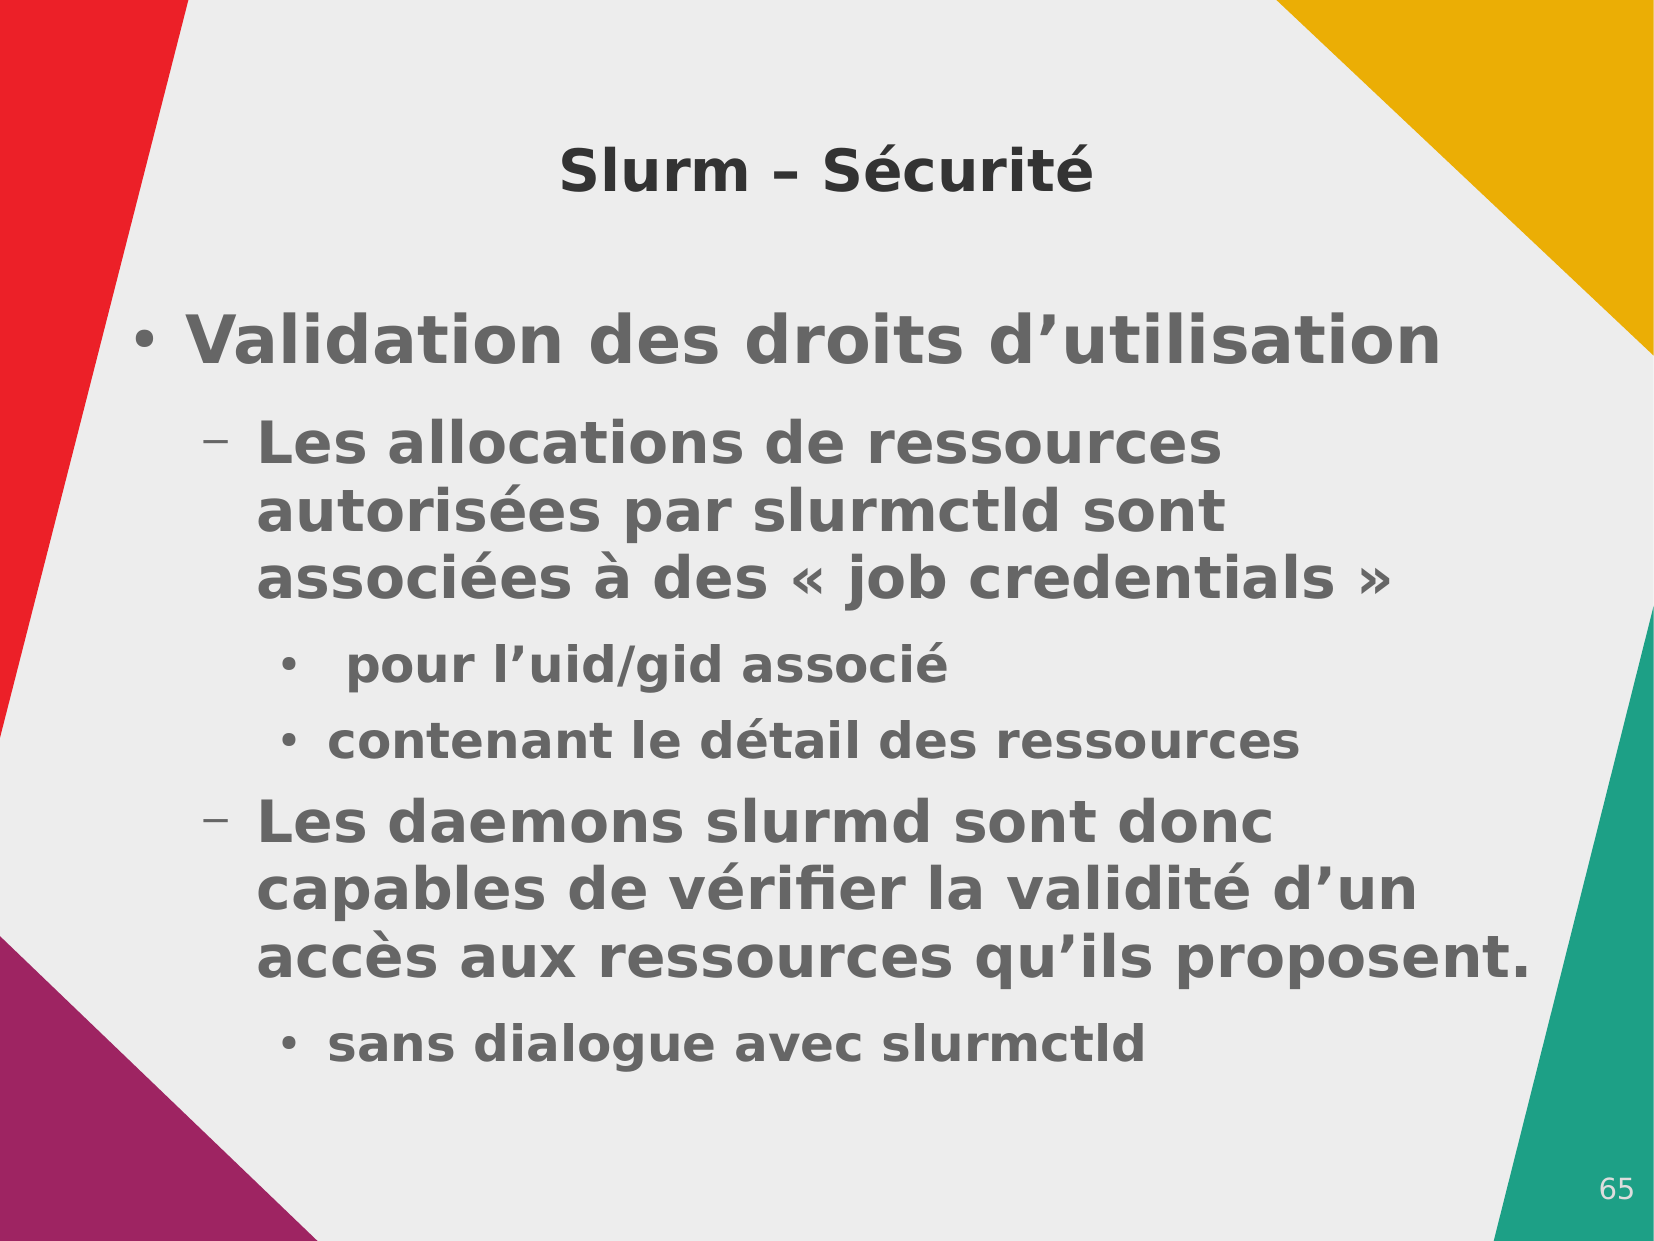

# Slurm – Sécurité
Validation des droits d’utilisation
Les allocations de ressources autorisées par slurmctld sont associées à des « job credentials »
 pour l’uid/gid associé
contenant le détail des ressources
Les daemons slurmd sont donc capables de vérifier la validité d’un accès aux ressources qu’ils proposent.
sans dialogue avec slurmctld
65